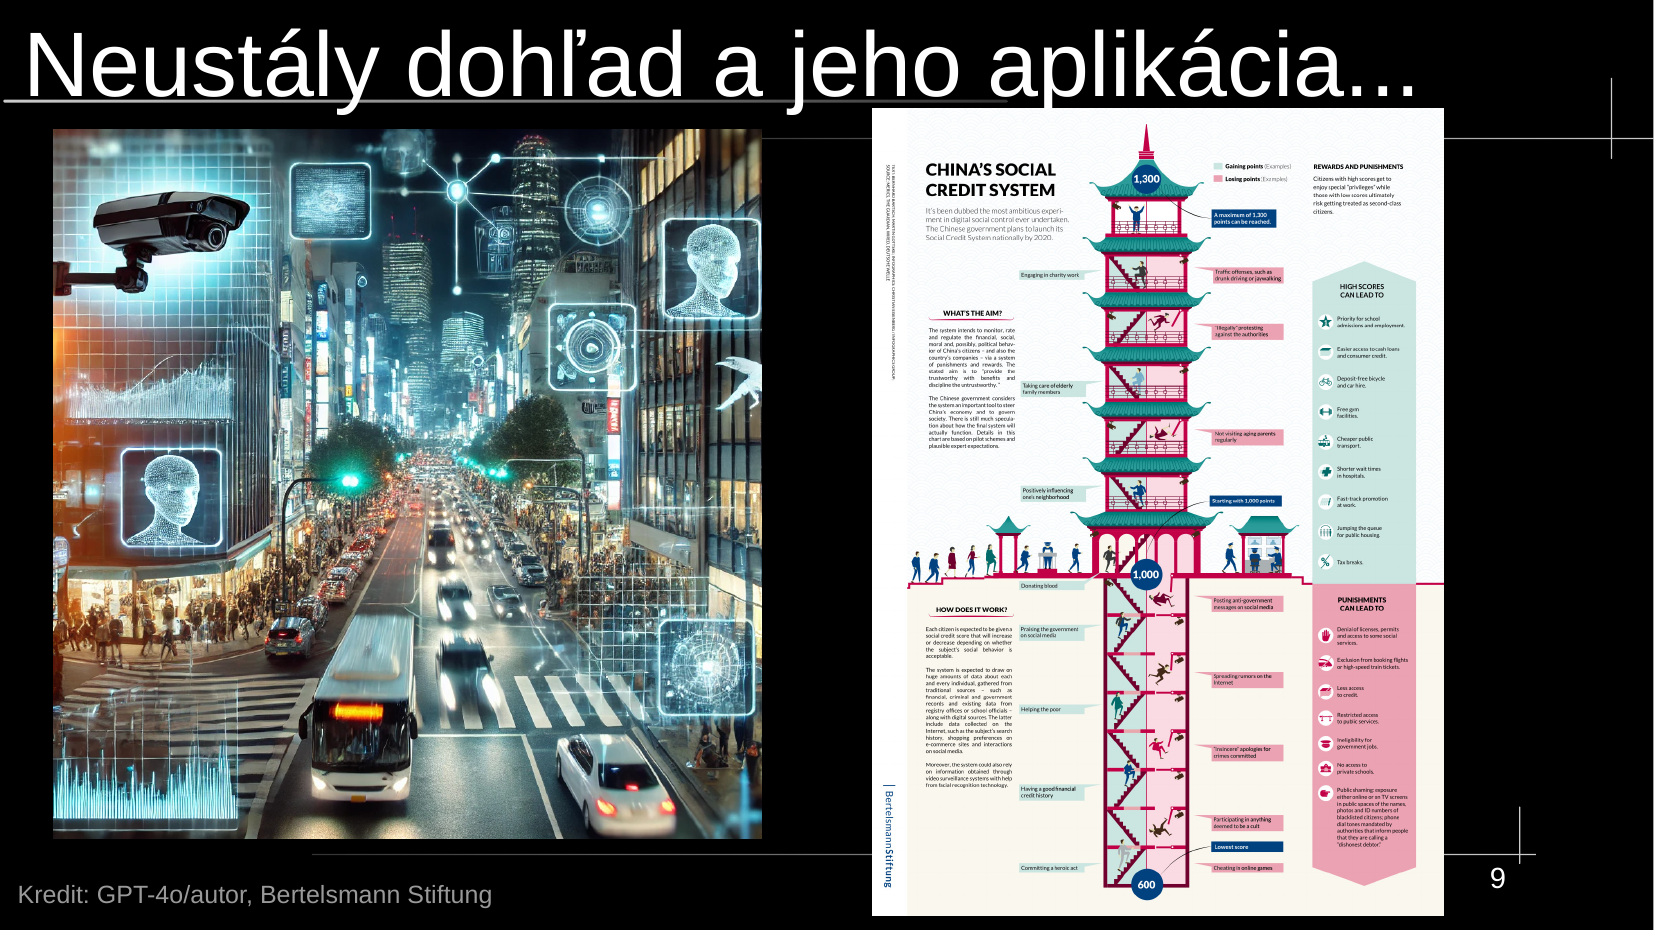

# Neustály dohľad a jeho aplikácia...
Kredit: GPT-4o/autor, Bertelsmann Stiftung
9